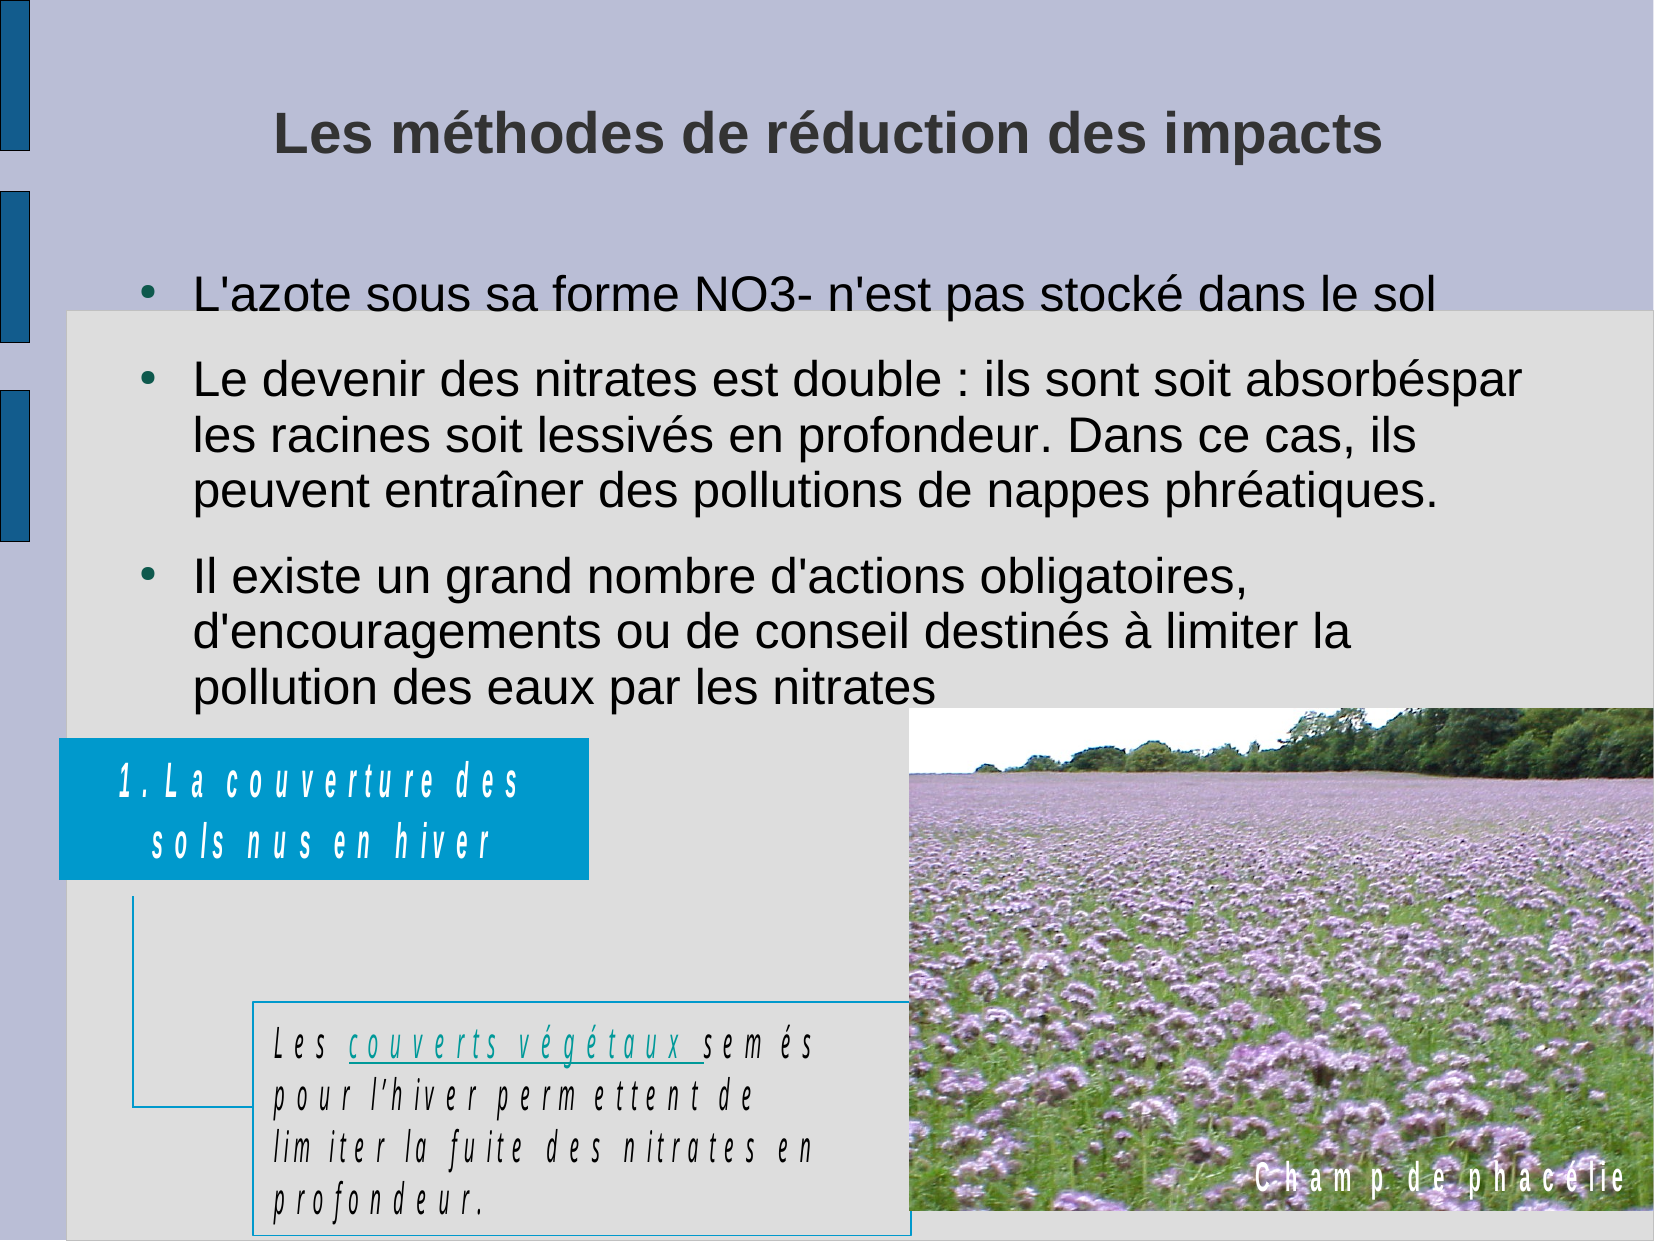

# Les méthodes de réduction des impacts
L'azote sous sa forme NO3- n'est pas stocké dans le sol
Le devenir des nitrates est double : ils sont soit absorbéspar les racines soit lessivés en profondeur. Dans ce cas, ils peuvent entraîner des pollutions de nappes phréatiques.
Il existe un grand nombre d'actions obligatoires, d'encouragements ou de conseil destinés à limiter la pollution des eaux par les nitrates